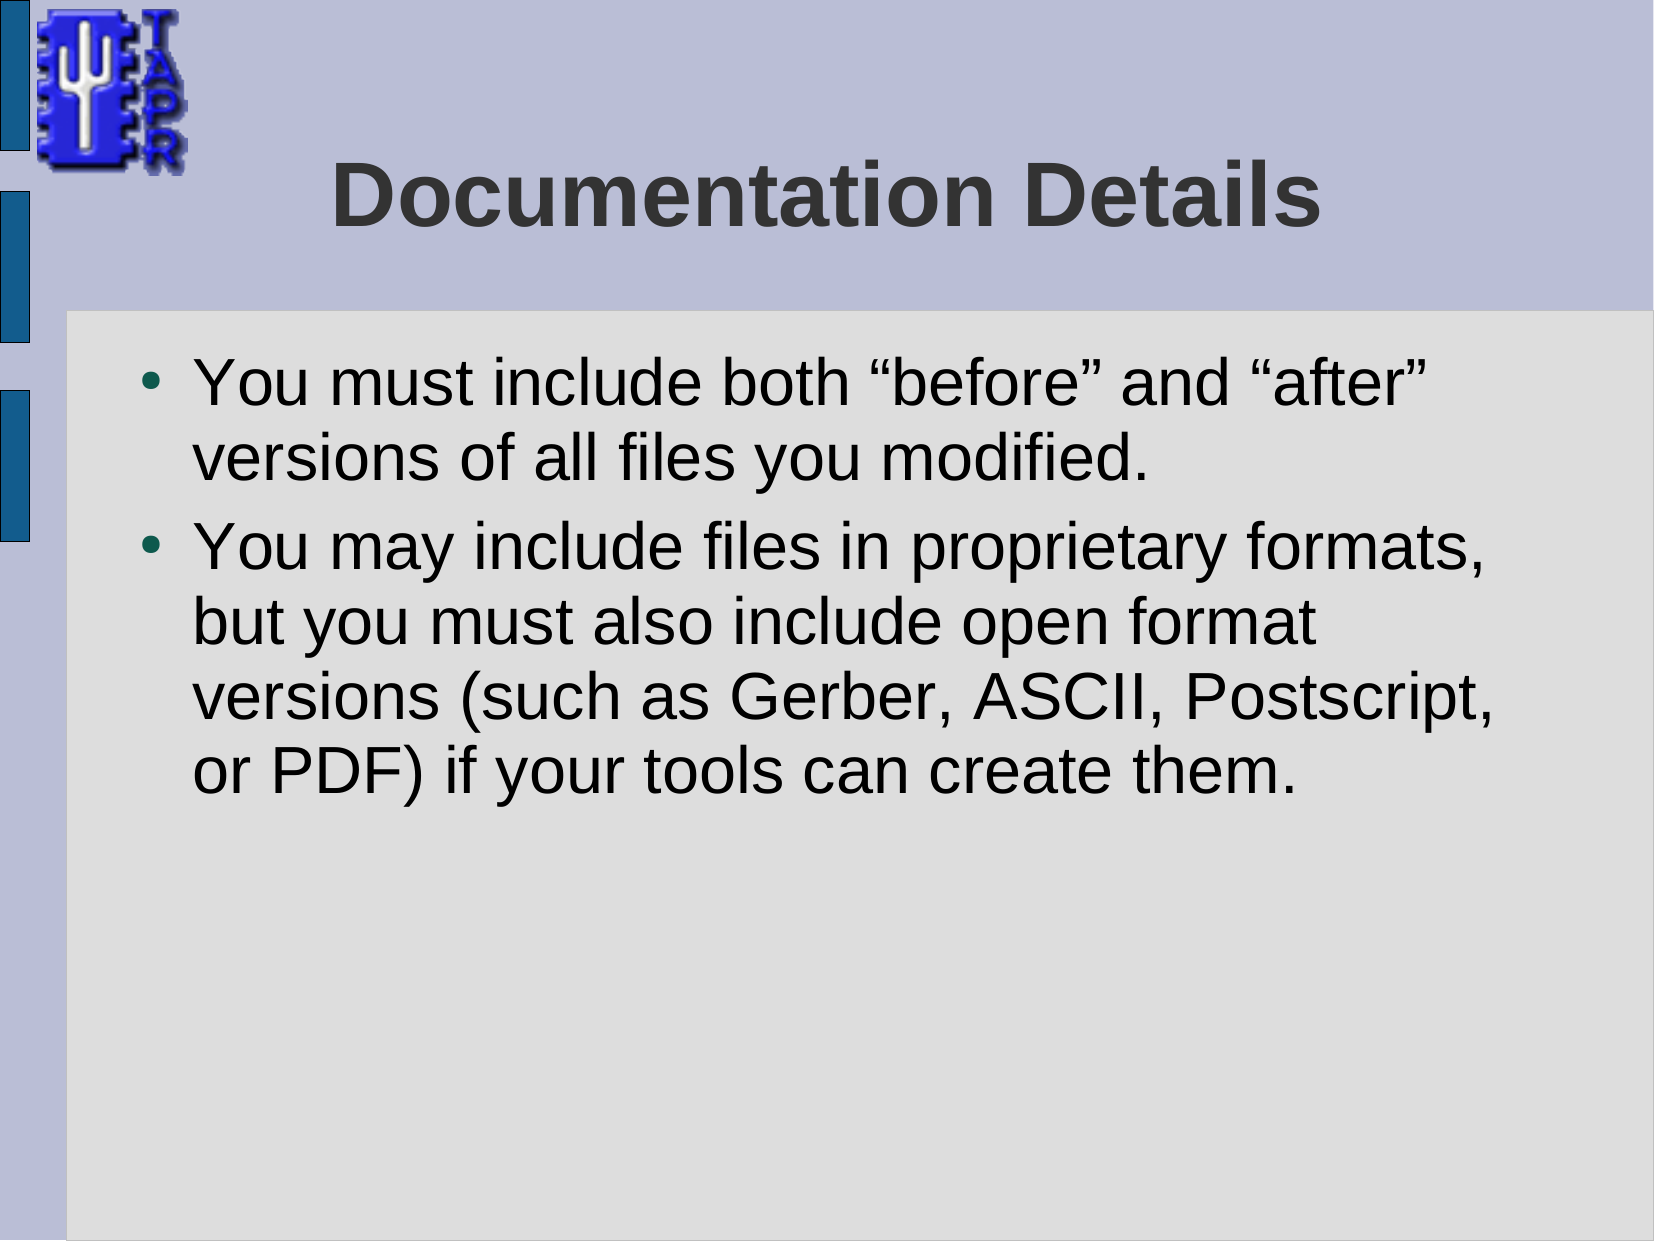

# Documentation Details
You must include both “before” and “after” versions of all files you modified.
You may include files in proprietary formats, but you must also include open format versions (such as Gerber, ASCII, Postscript, or PDF) if your tools can create them.